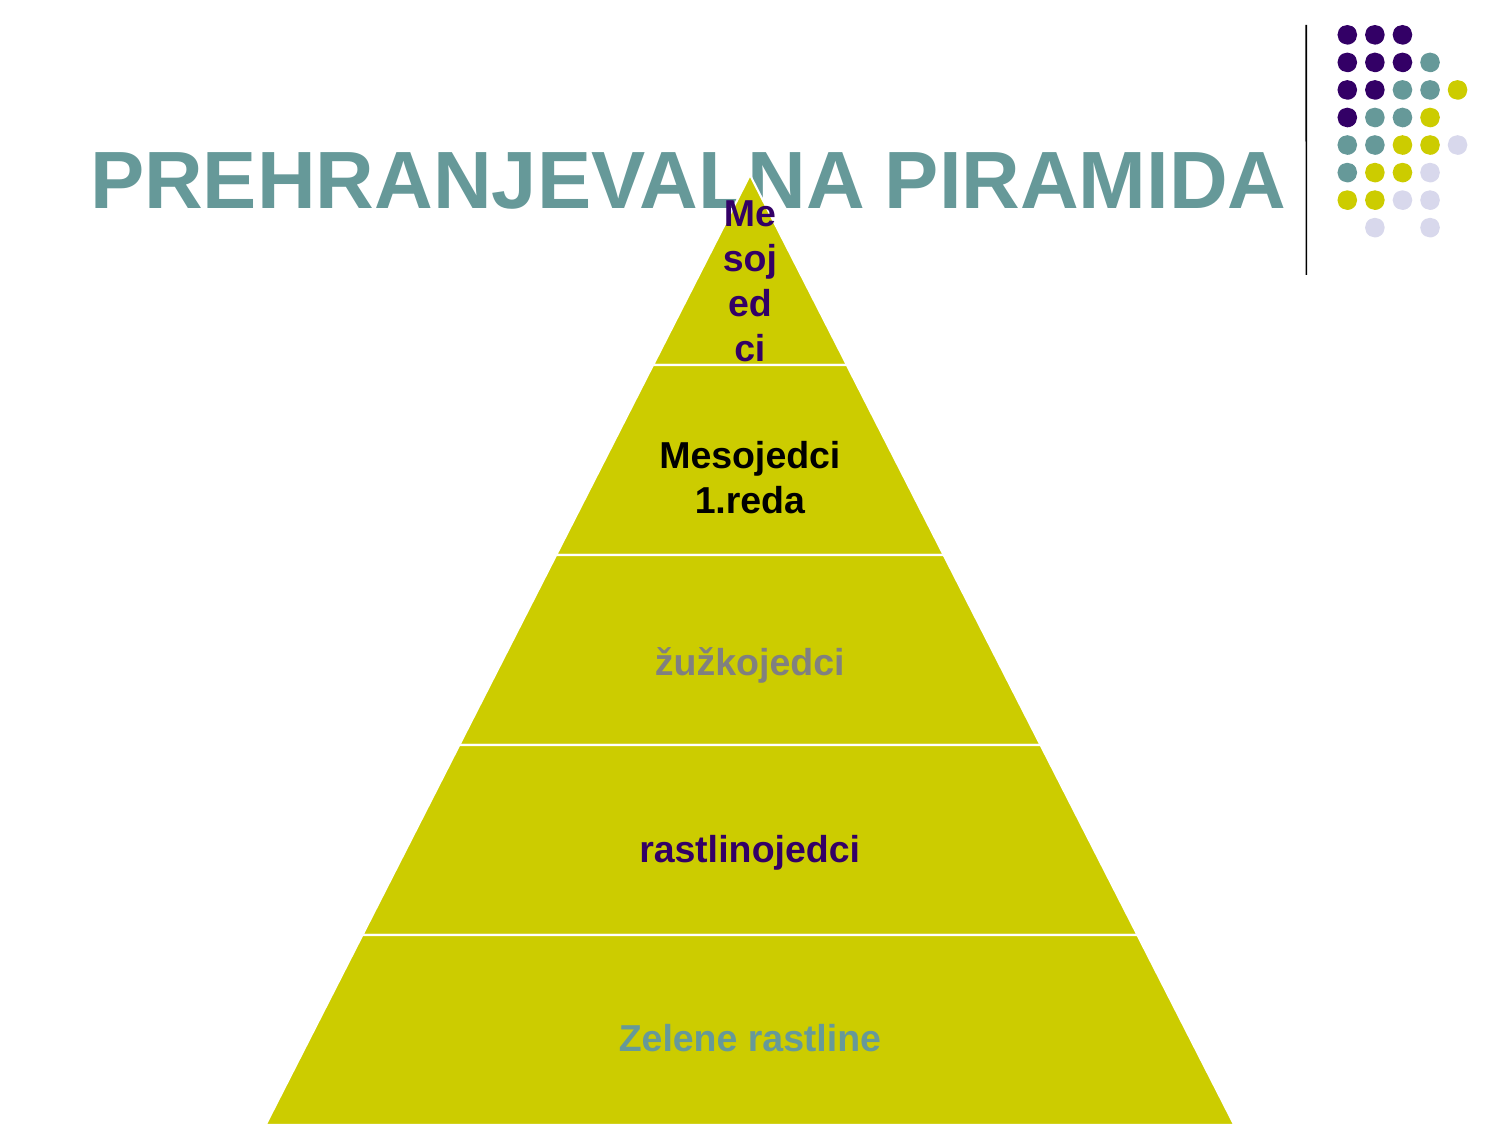

# PREHRANJEVALNA PIRAMIDA
Mesojedci
2.reda
Mesojedci
1.reda
žužkojedci
rastlinojedci
Zelene rastline